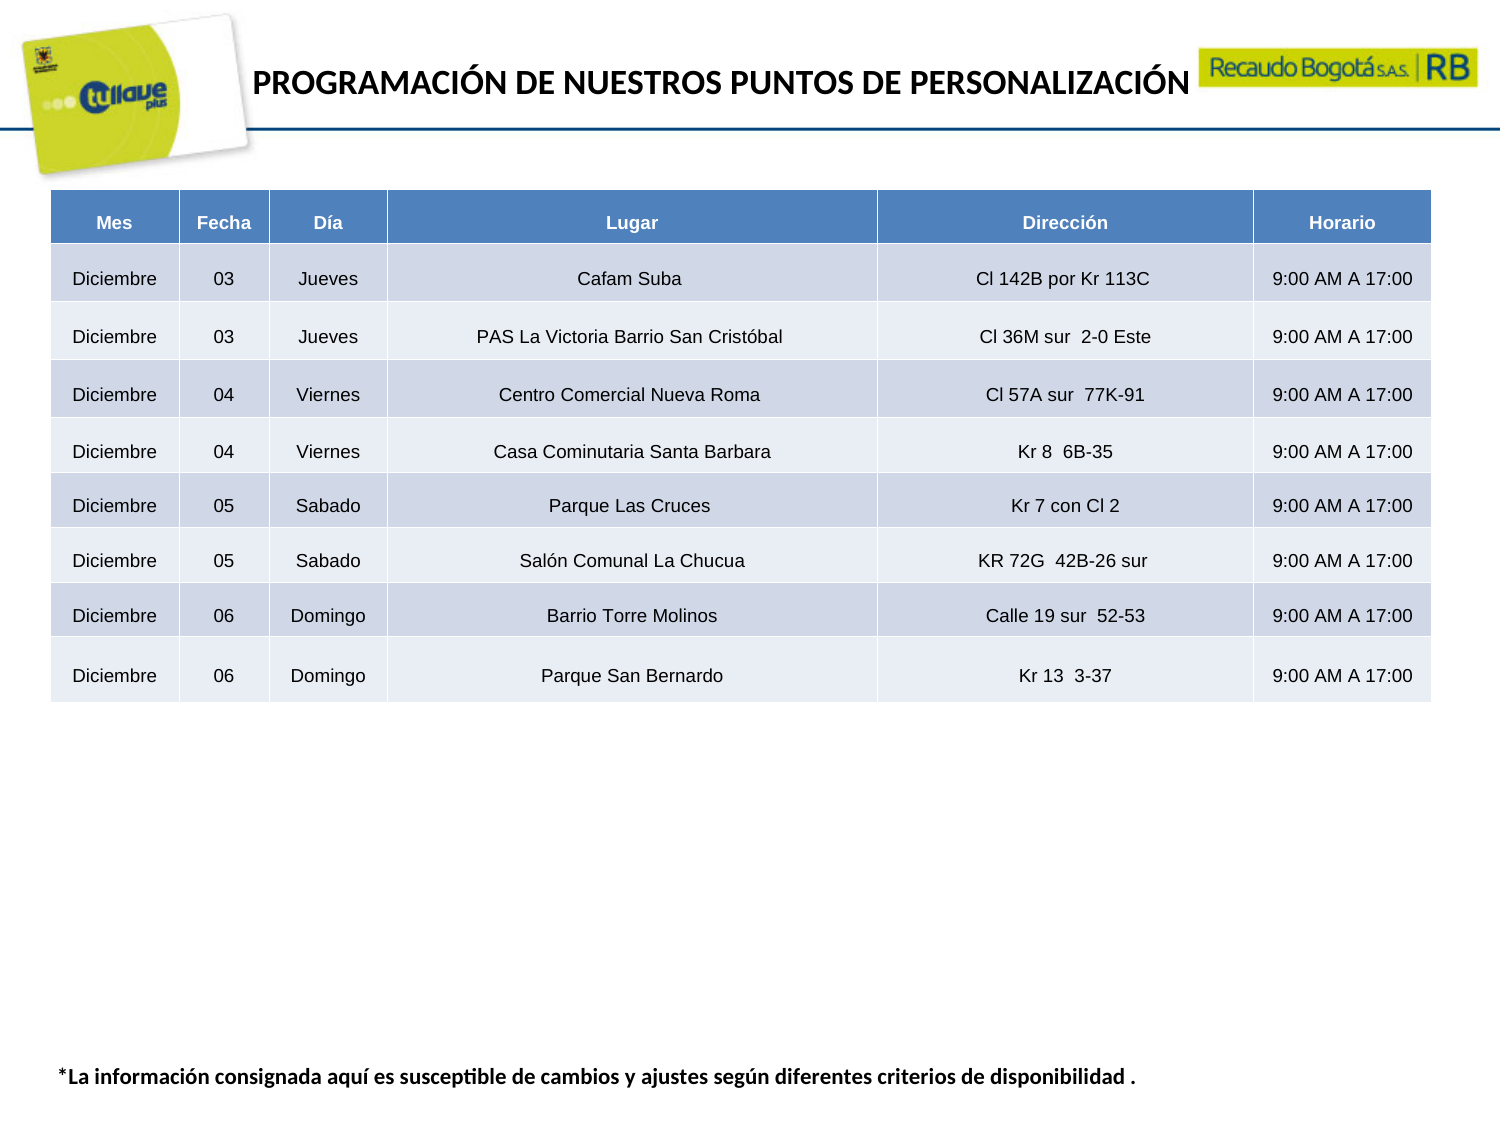

PROGRAMACIÓN DE NUESTROS PUNTOS DE PERSONALIZACIÓN
| Mes | Fecha | Día | Lugar | Dirección | Horario |
| --- | --- | --- | --- | --- | --- |
| Diciembre | 03 | Jueves | Cafam Suba | Cl 142B por Kr 113C | 9:00 AM A 17:00 |
| Diciembre | 03 | Jueves | PAS La Victoria Barrio San Cristóbal | Cl 36M sur  2-0 Este | 9:00 AM A 17:00 |
| Diciembre | 04 | Viernes | Centro Comercial Nueva Roma | Cl 57A sur  77K-91 | 9:00 AM A 17:00 |
| Diciembre | 04 | Viernes | Casa Cominutaria Santa Barbara | Kr 8  6B-35 | 9:00 AM A 17:00 |
| Diciembre | 05 | Sabado | Parque Las Cruces | Kr 7 con Cl 2 | 9:00 AM A 17:00 |
| Diciembre | 05 | Sabado | Salón Comunal La Chucua | KR 72G  42B-26 sur | 9:00 AM A 17:00 |
| Diciembre | 06 | Domingo | Barrio Torre Molinos | Calle 19 sur  52-53 | 9:00 AM A 17:00 |
| Diciembre | 06 | Domingo | Parque San Bernardo | Kr 13  3-37 | 9:00 AM A 17:00 |
*La información consignada aquí es susceptible de cambios y ajustes según diferentes criterios de disponibilidad .